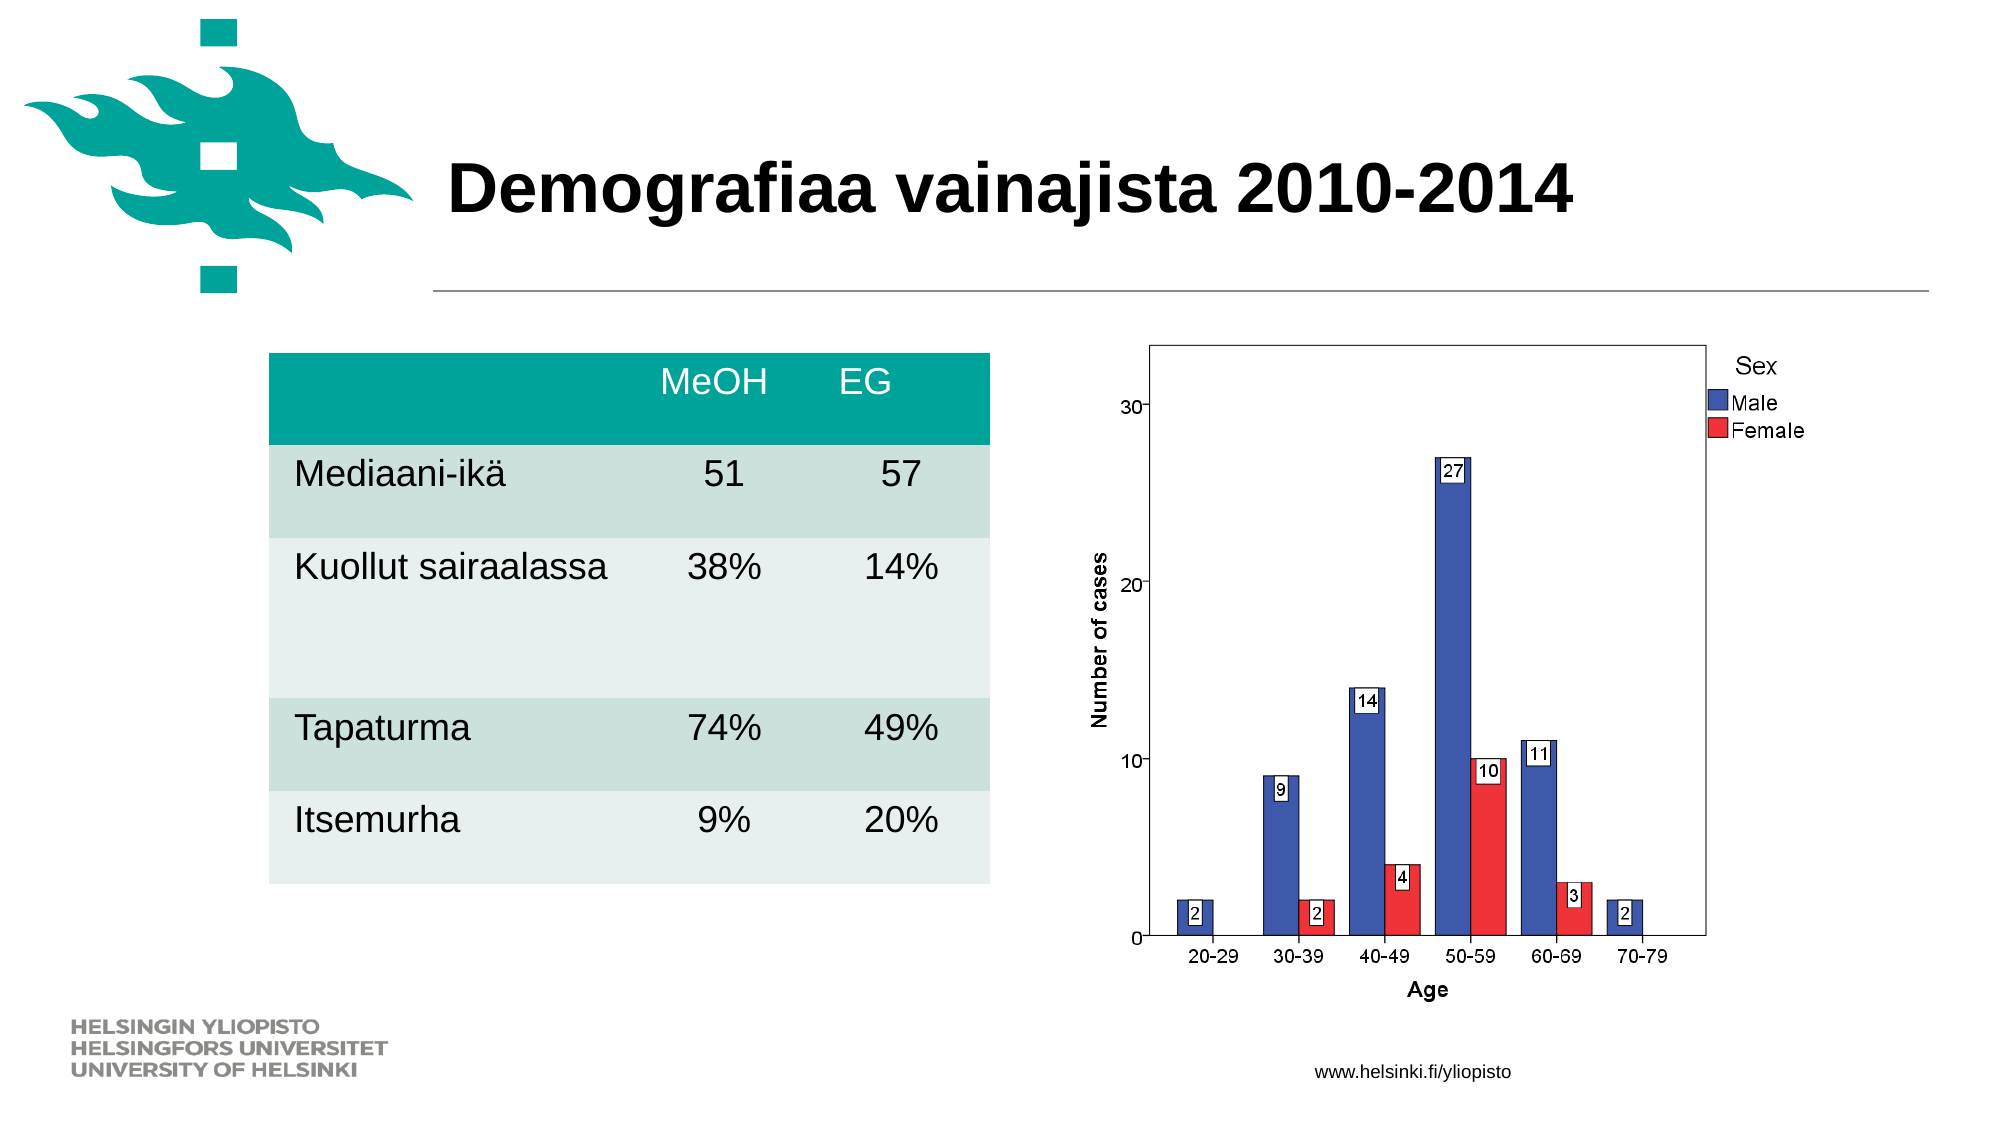

# Demografiaa vainajista 2010-2014
| | MeOH | EG |
| --- | --- | --- |
| Mediaani-ikä | 51 | 57 |
| Kuollut sairaalassa | 38% | 14% |
| Tapaturma | 74% | 49% |
| Itsemurha | 9% | 20% |